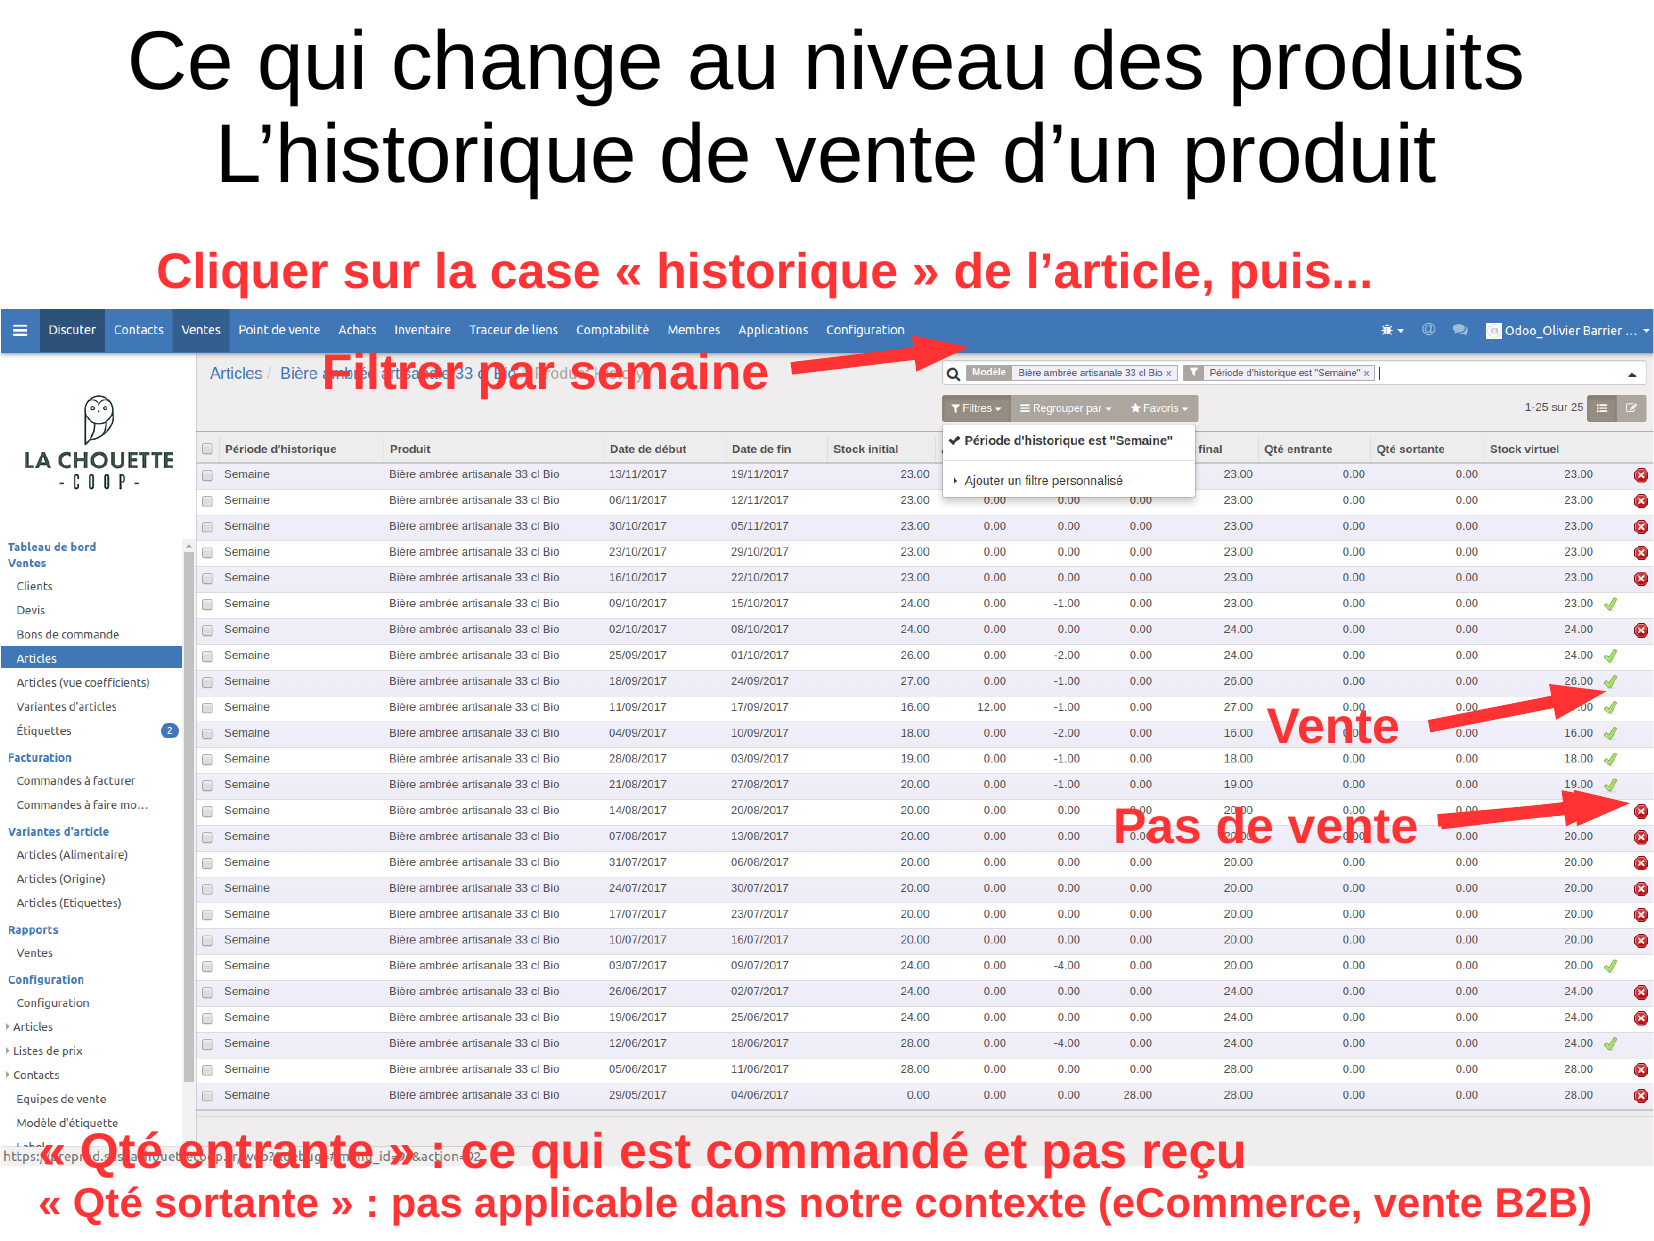

# Ce qui change au niveau des produits L’historique de vente d’un produit
Cliquer sur la case « historique » de l’article, puis...
Filtrer par semaine
Vente
Pas de vente
« Qté entrante » : ce qui est commandé et pas reçu
« Qté sortante » : pas applicable dans notre contexte (eCommerce, vente B2B)